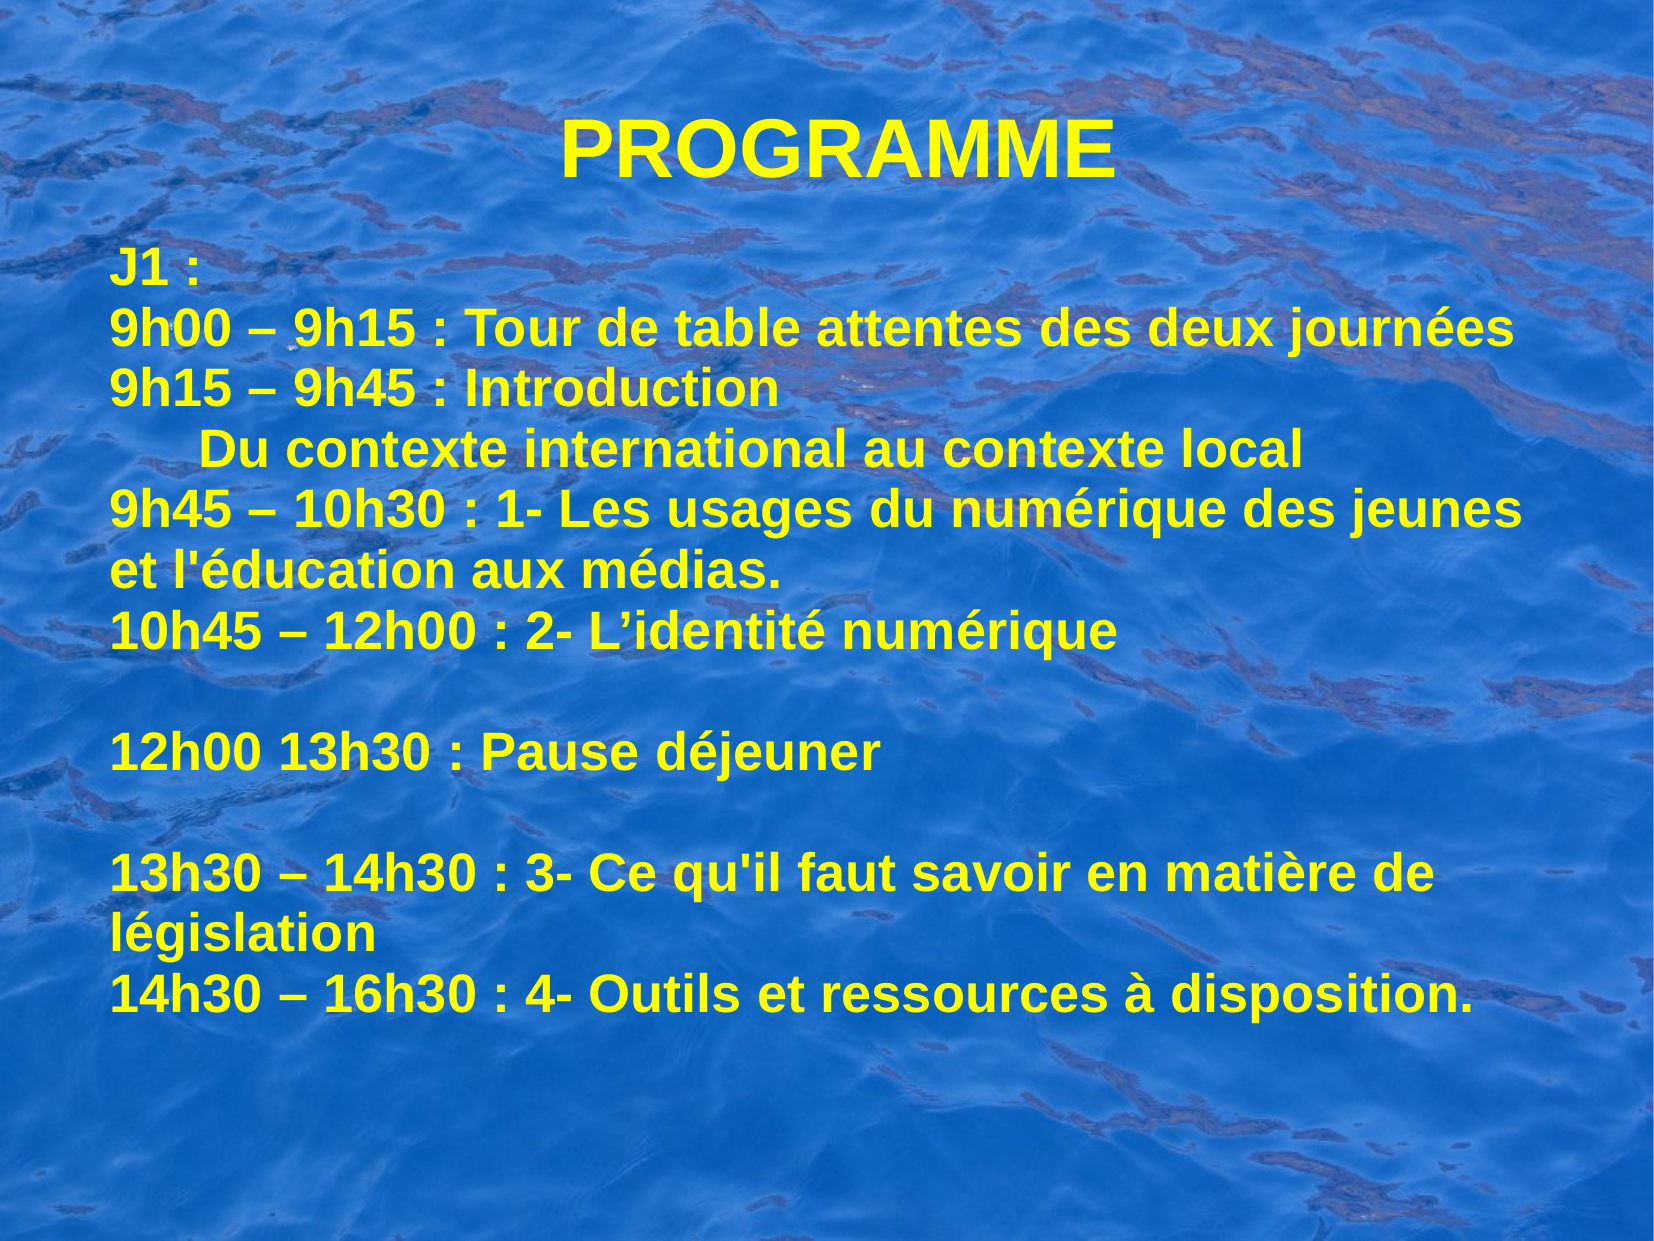

PROGRAMME
J1 :
9h00 – 9h15 : Tour de table attentes des deux journées
9h15 – 9h45 : Introduction
	 Du contexte international au contexte local
9h45 – 10h30 : 1- Les usages du numérique des jeunes et l'éducation aux médias.
10h45 – 12h00 : 2- L’identité numérique
12h00 13h30 : Pause déjeuner
13h30 – 14h30 : 3- Ce qu'il faut savoir en matière de législation
14h30 – 16h30 : 4- Outils et ressources à disposition.